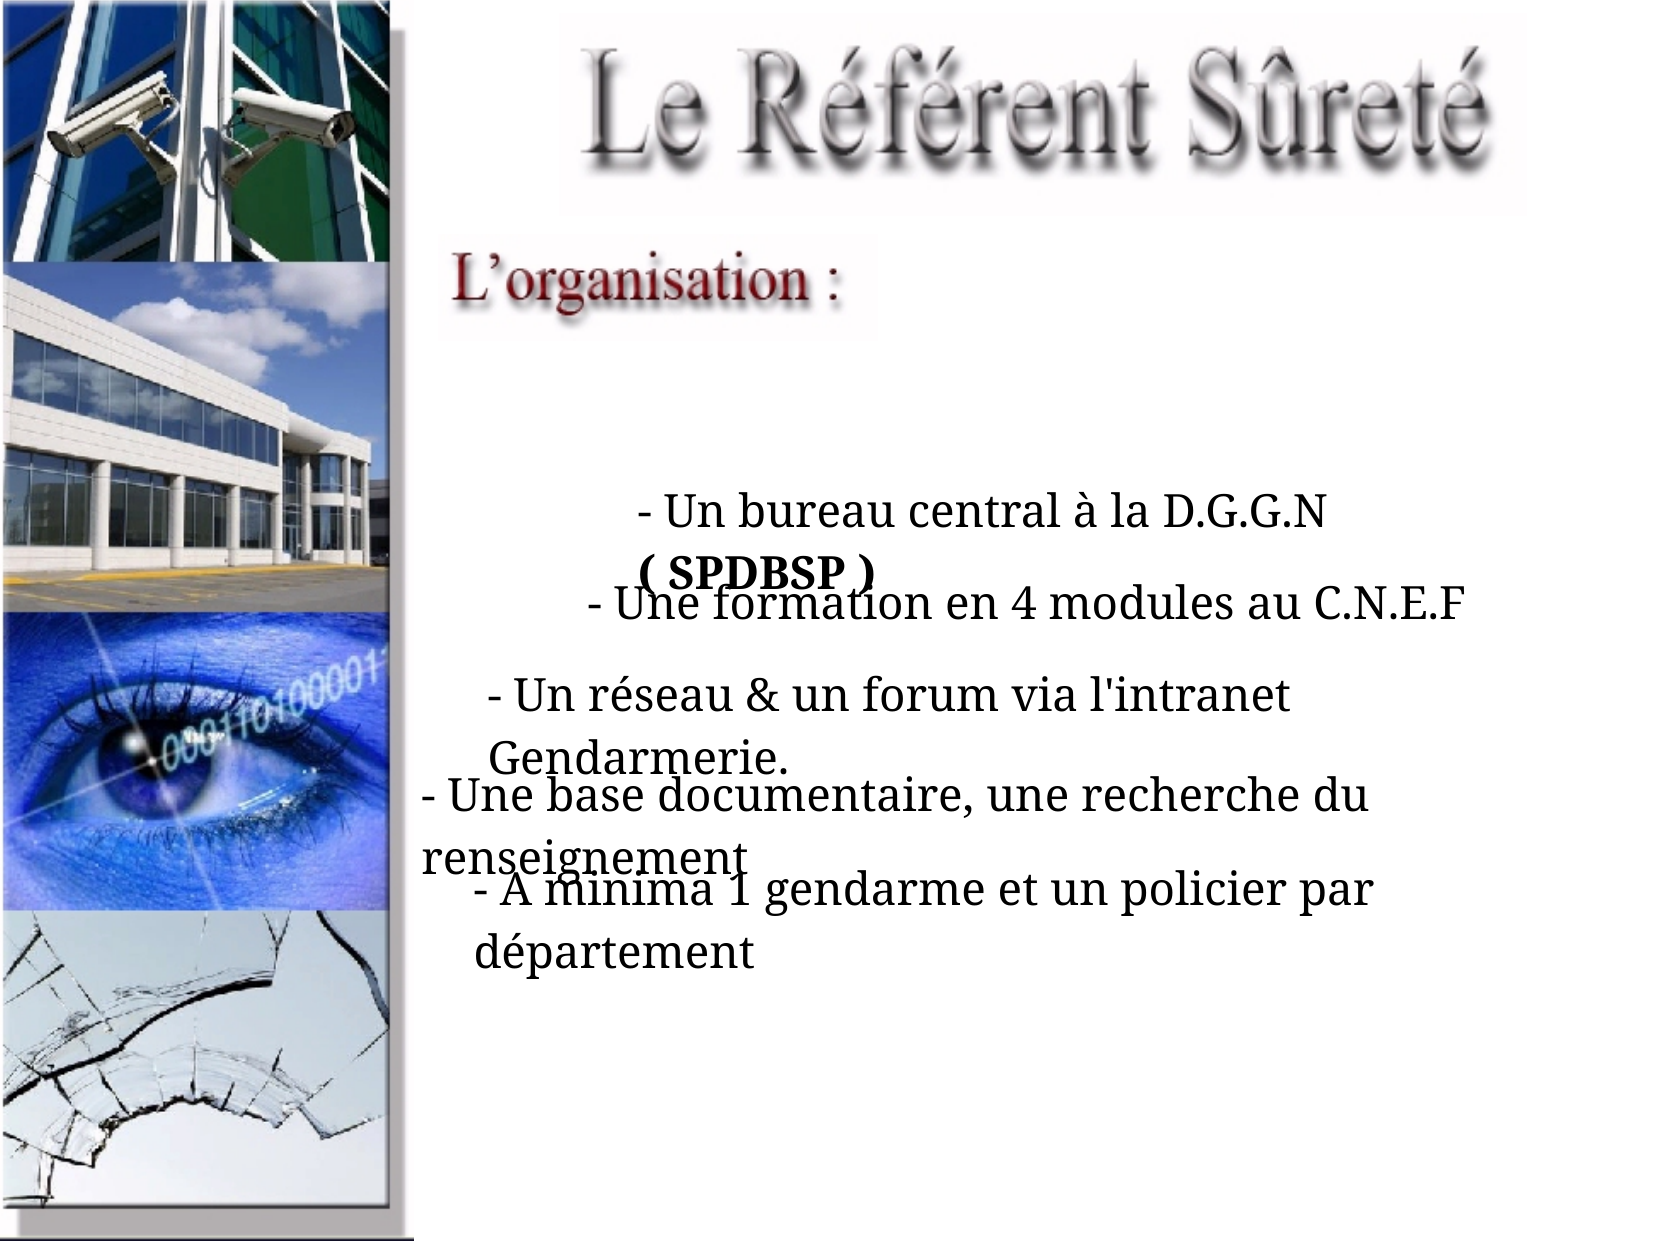

- Un bureau central à la D.G.G.N ( SPDBSP )
- Une formation en 4 modules au C.N.E.F
- Un réseau & un forum via l'intranet Gendarmerie.
- Une base documentaire, une recherche du renseignement
- A minima 1 gendarme et un policier par département